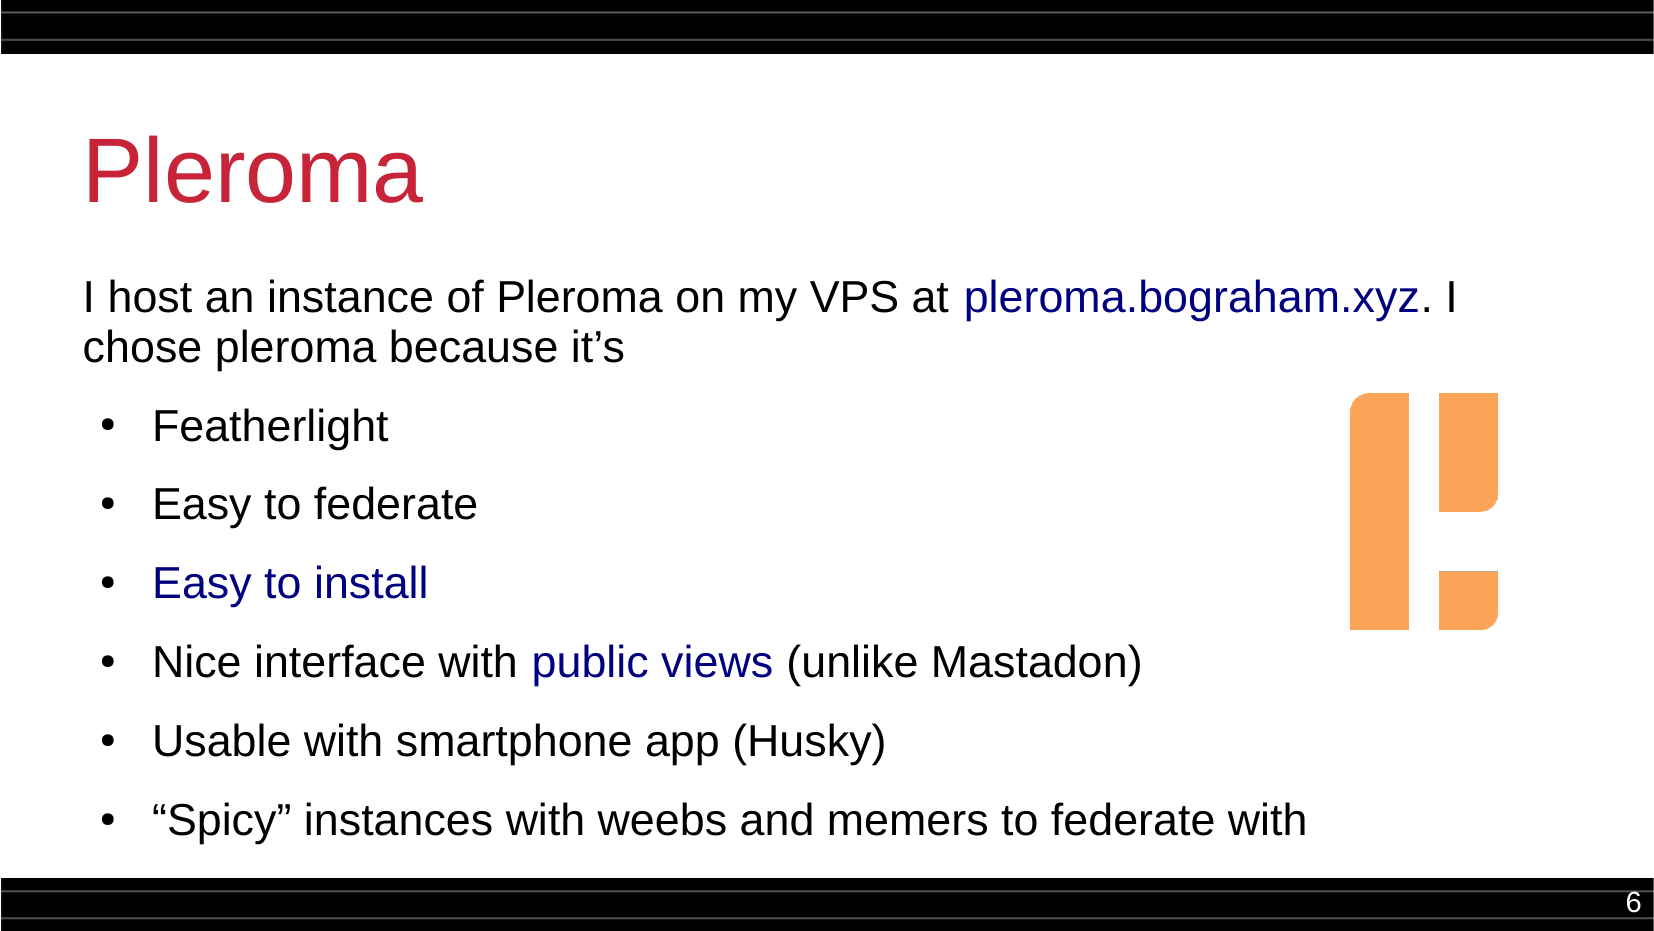

# Pleroma
I host an instance of Pleroma on my VPS at pleroma.bograham.xyz. I chose pleroma because it’s
Featherlight
Easy to federate
Easy to install
Nice interface with public views (unlike Mastadon)
Usable with smartphone app (Husky)
“Spicy” instances with weebs and memers to federate with